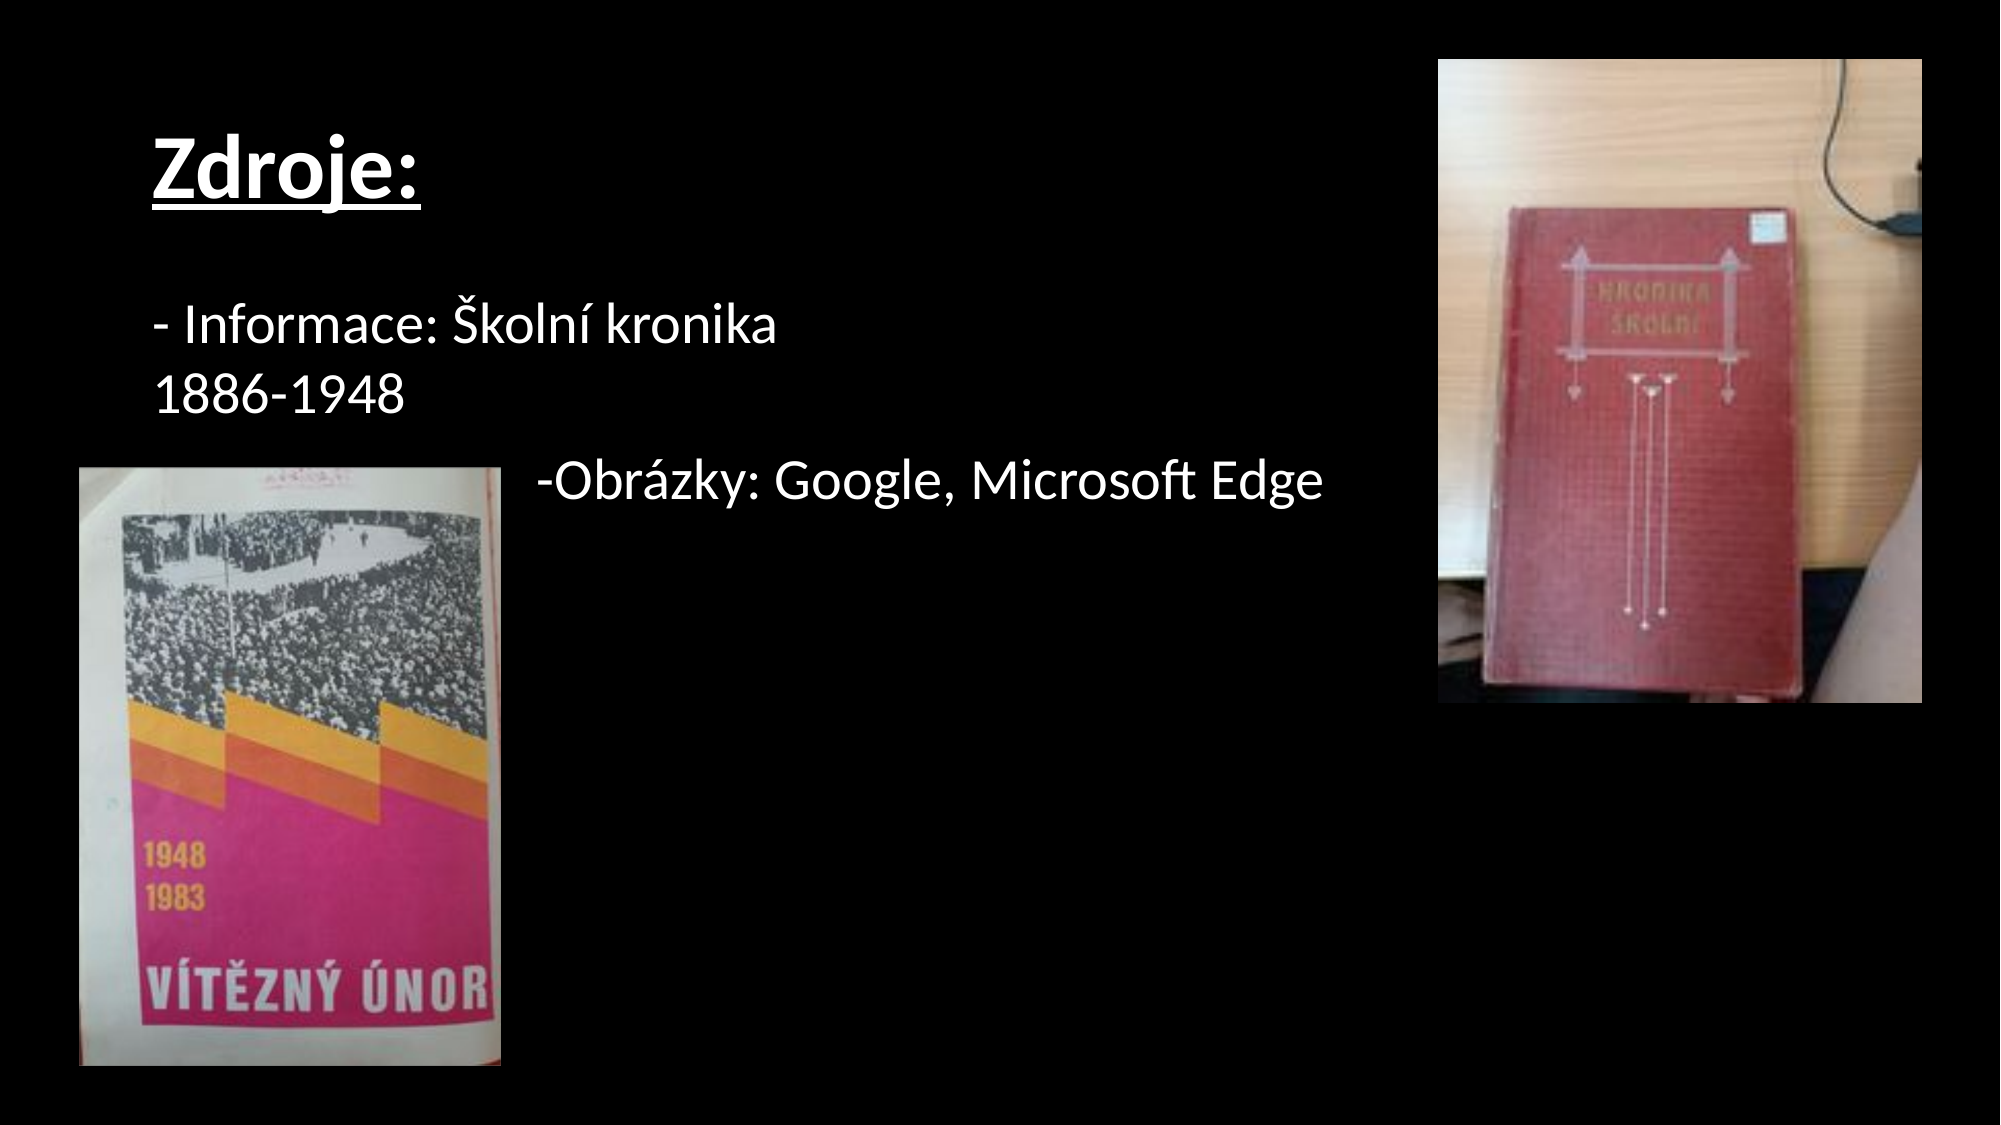

# Zdroje:
- Informace: Školní kronika 1886-1948
-Obrázky: Google, Microsoft Edge